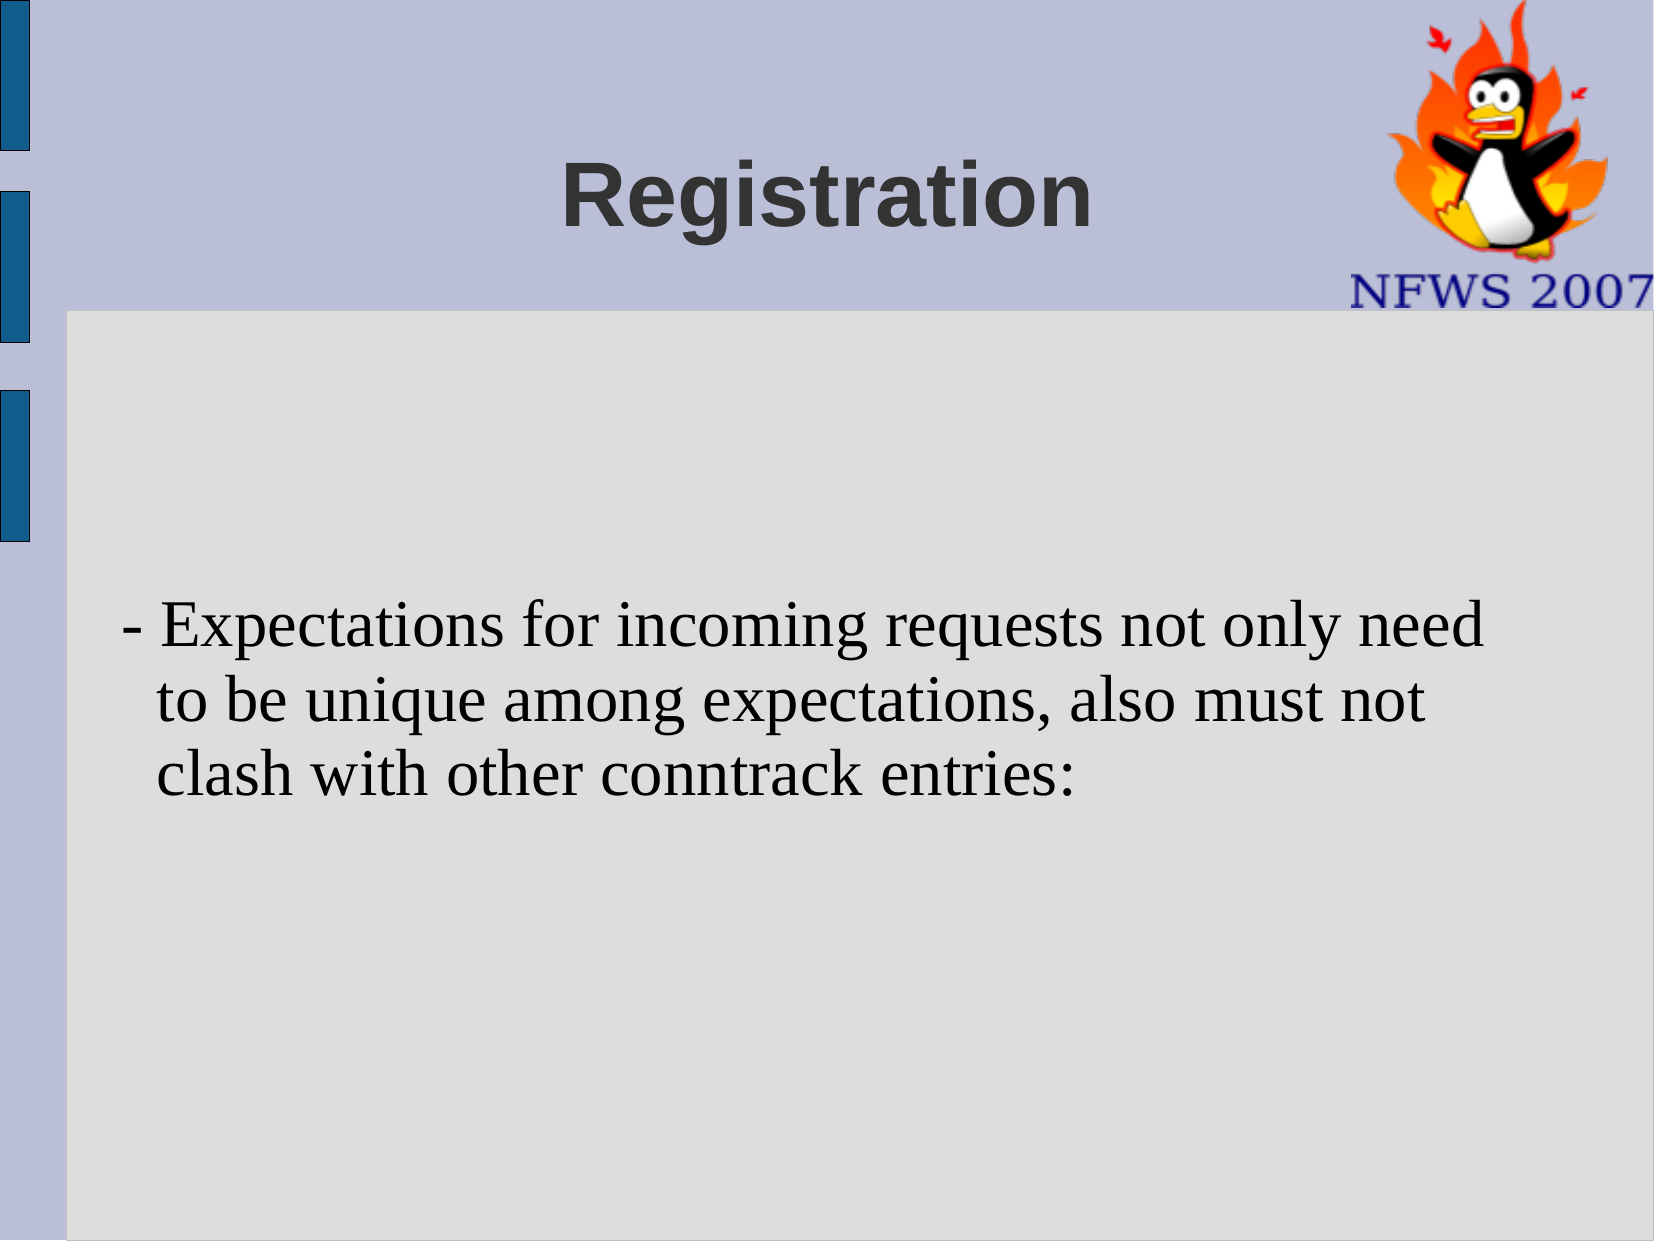

# Registration
- Expectations for incoming requests not only need to be unique among expectations, also must not clash with other conntrack entries: